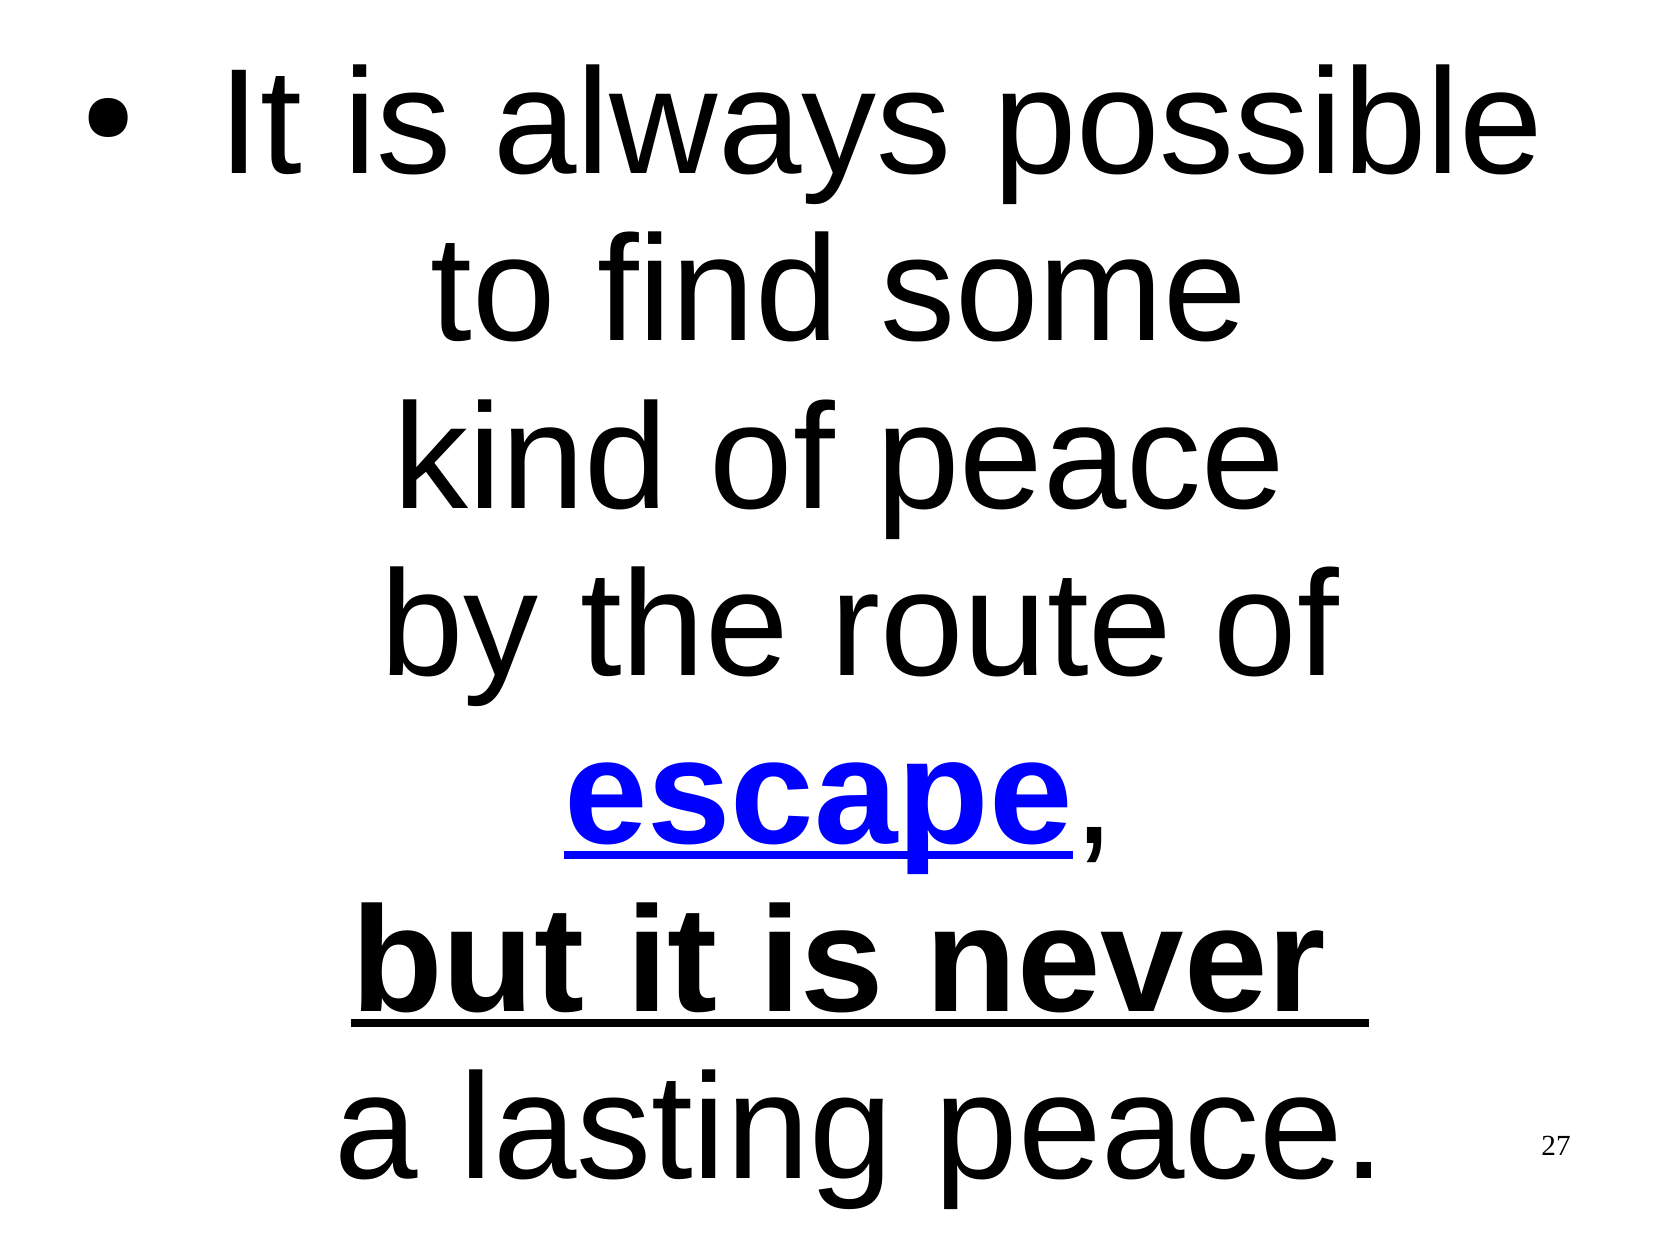

# It is always possible to find some kind of peace by the route of escape, but it is never a lasting peace.
27